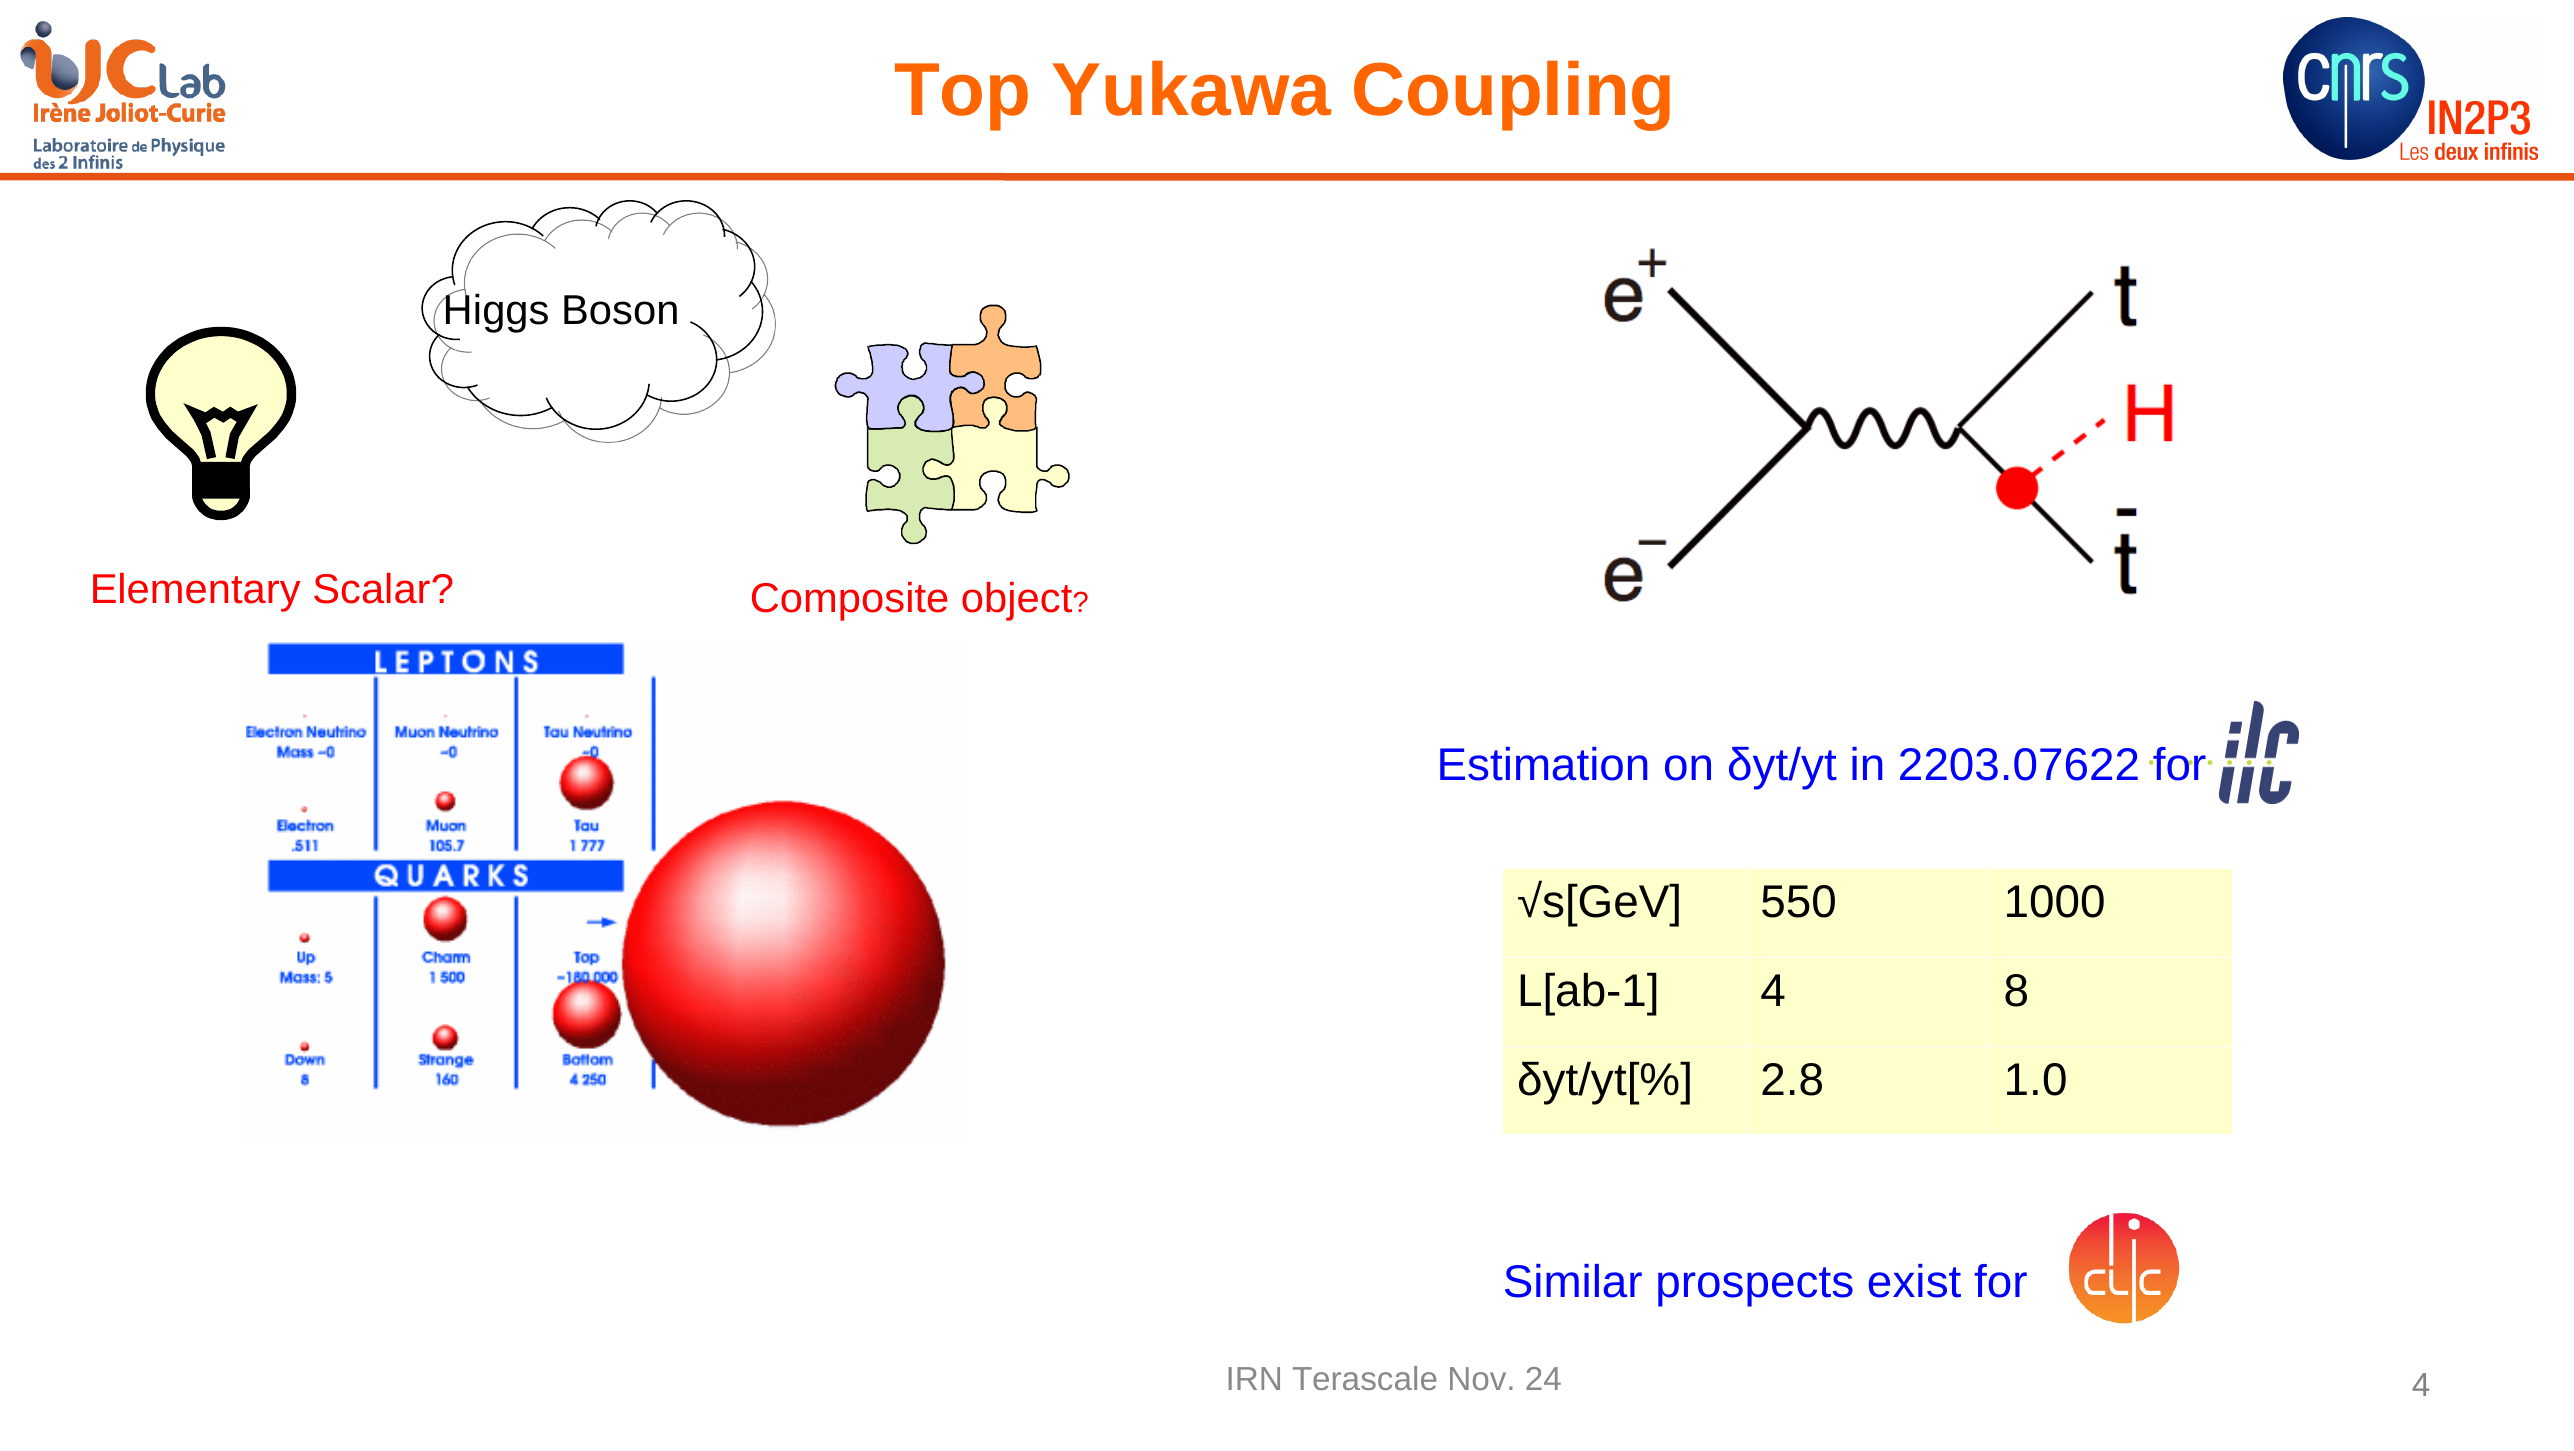

# Top Yukawa Coupling
Higgs Boson
Top quark
Elementary Scalar?
Composite object?
Estimation on δyt/yt in 2203.07622 for
| √s[GeV] | 550 | 1000 |
| --- | --- | --- |
| L[ab-1] | 4 | 8 |
| δyt/yt[%] | 2.8 | 1.0 |
Similar prospects exist for
4